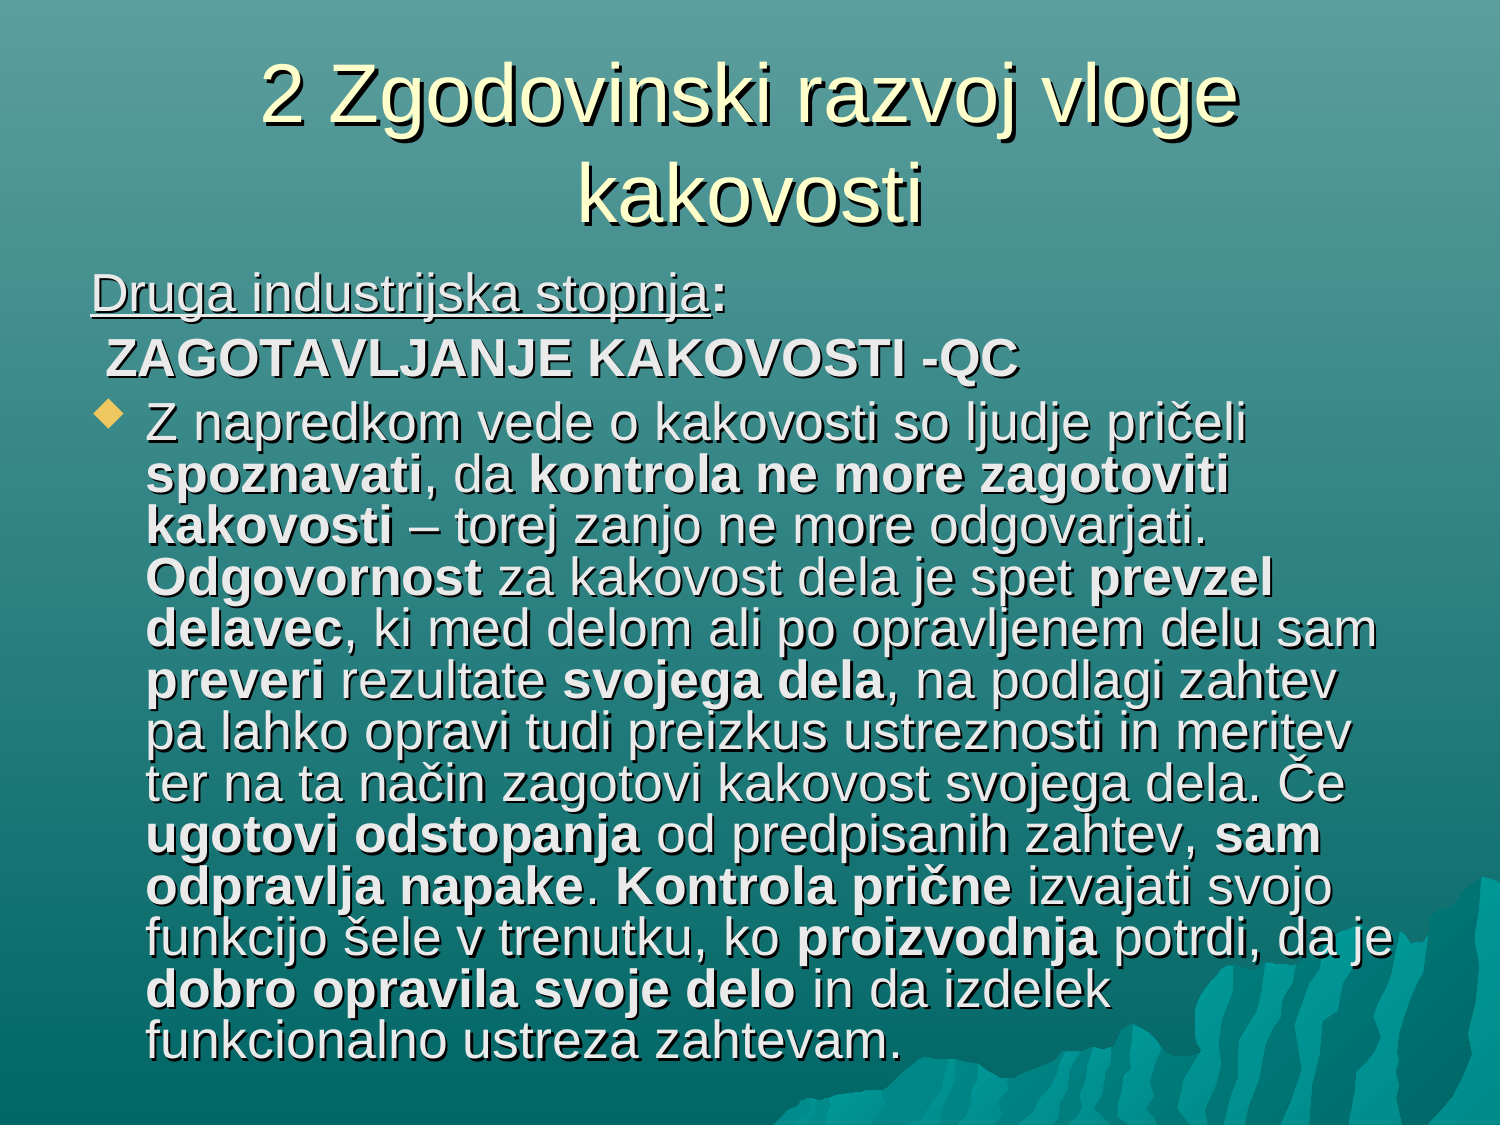

# 2 Zgodovinski razvoj vloge kakovosti
Druga industrijska stopnja:
 ZAGOTAVLJANJE KAKOVOSTI -QC
Z napredkom vede o kakovosti so ljudje pričeli spoznavati, da kontrola ne more zagotoviti kakovosti – torej zanjo ne more odgovarjati. Odgovornost za kakovost dela je spet prevzel delavec, ki med delom ali po opravljenem delu sam preveri rezultate svojega dela, na podlagi zahtev pa lahko opravi tudi preizkus ustreznosti in meritev ter na ta način zagotovi kakovost svojega dela. Če ugotovi odstopanja od predpisanih zahtev, sam odpravlja napake. Kontrola prične izvajati svojo funkcijo šele v trenutku, ko proizvodnja potrdi, da je dobro opravila svoje delo in da izdelek funkcionalno ustreza zahtevam.